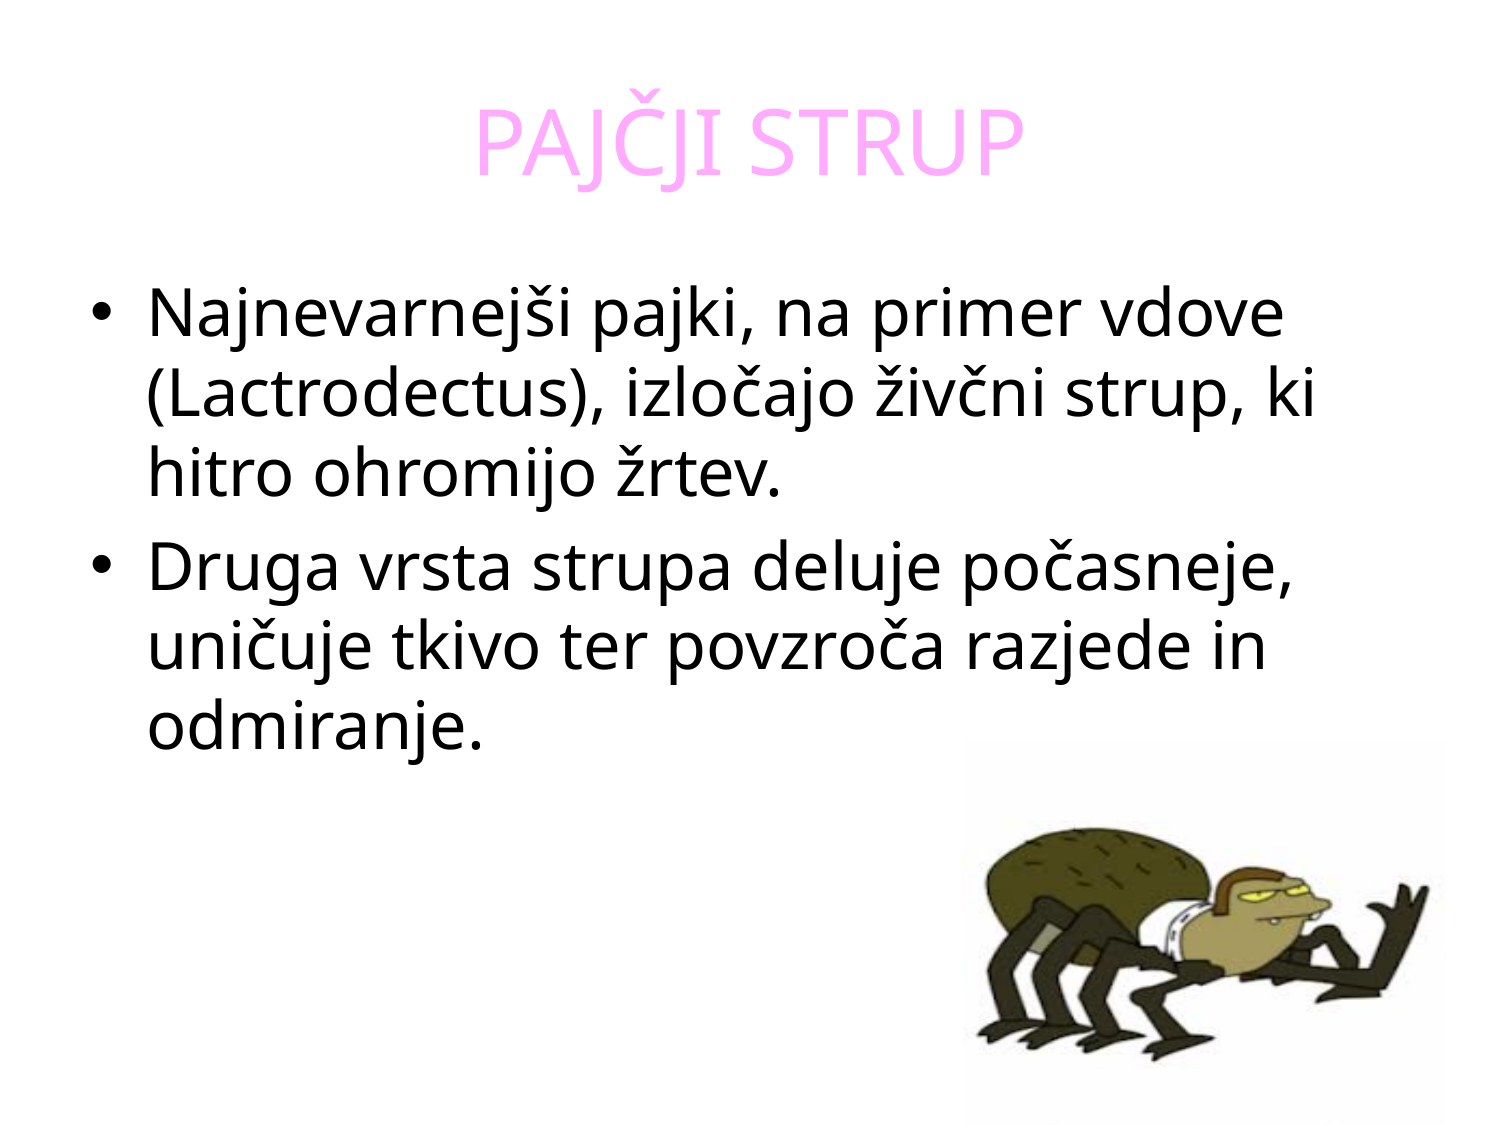

# PAJČJI STRUP
Najnevarnejši pajki, na primer vdove (Lactrodectus), izločajo živčni strup, ki hitro ohromijo žrtev.
Druga vrsta strupa deluje počasneje, uničuje tkivo ter povzroča razjede in odmiranje.